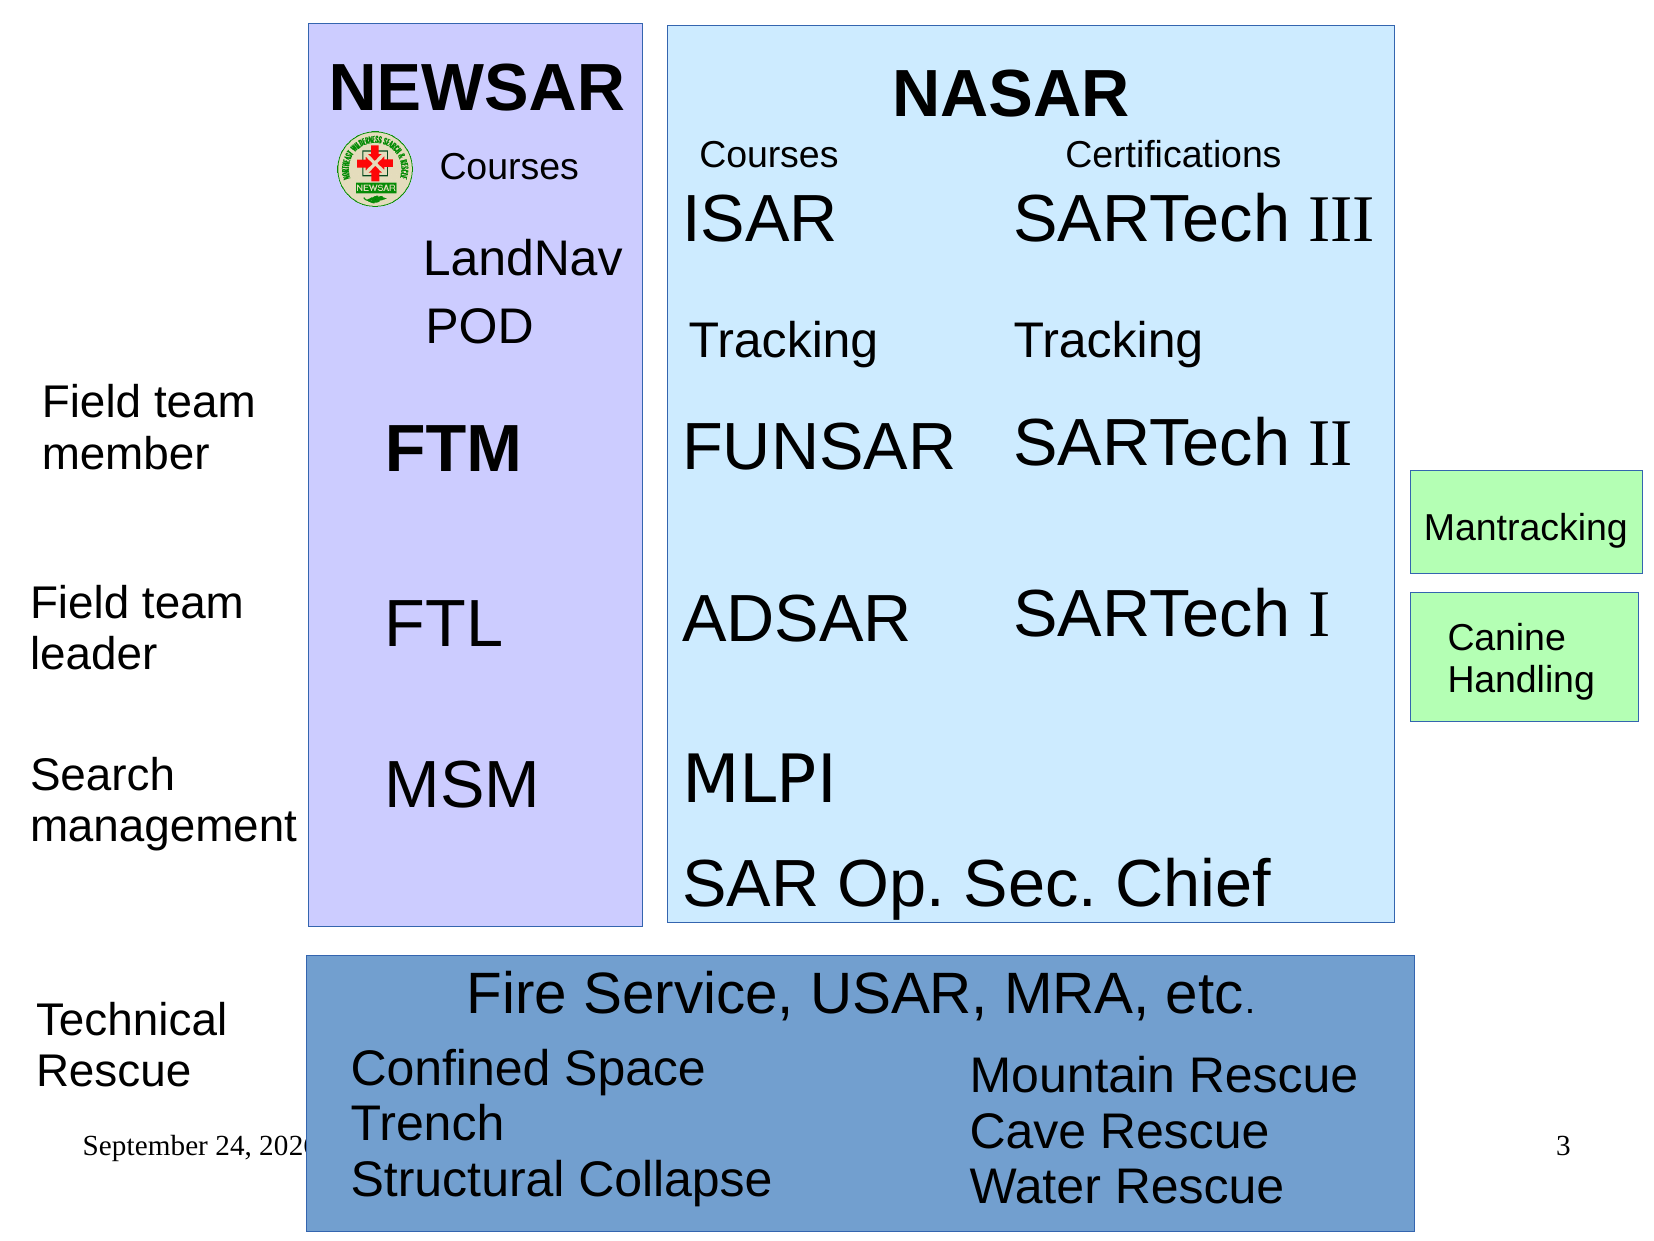

NEWSAR
NASAR
Courses
Certifications
Courses
ISAR
SARTech III
LandNav
POD
Tracking
Tracking
Field team
member
SARTech II
FUNSAR
FTM
Mantracking
Canine
Handling
SARTech I
Field team
leader
ADSAR
FTL
MLPI
MSM
Search
management
SAR Op. Sec. Chief
Fire Service, USAR, MRA, etc.
Confined Space
Trench
Structural Collapse
Technical
Rescue
Mountain Rescue
Cave Rescue
Water Rescue
NEWSAR SAR FTM
3